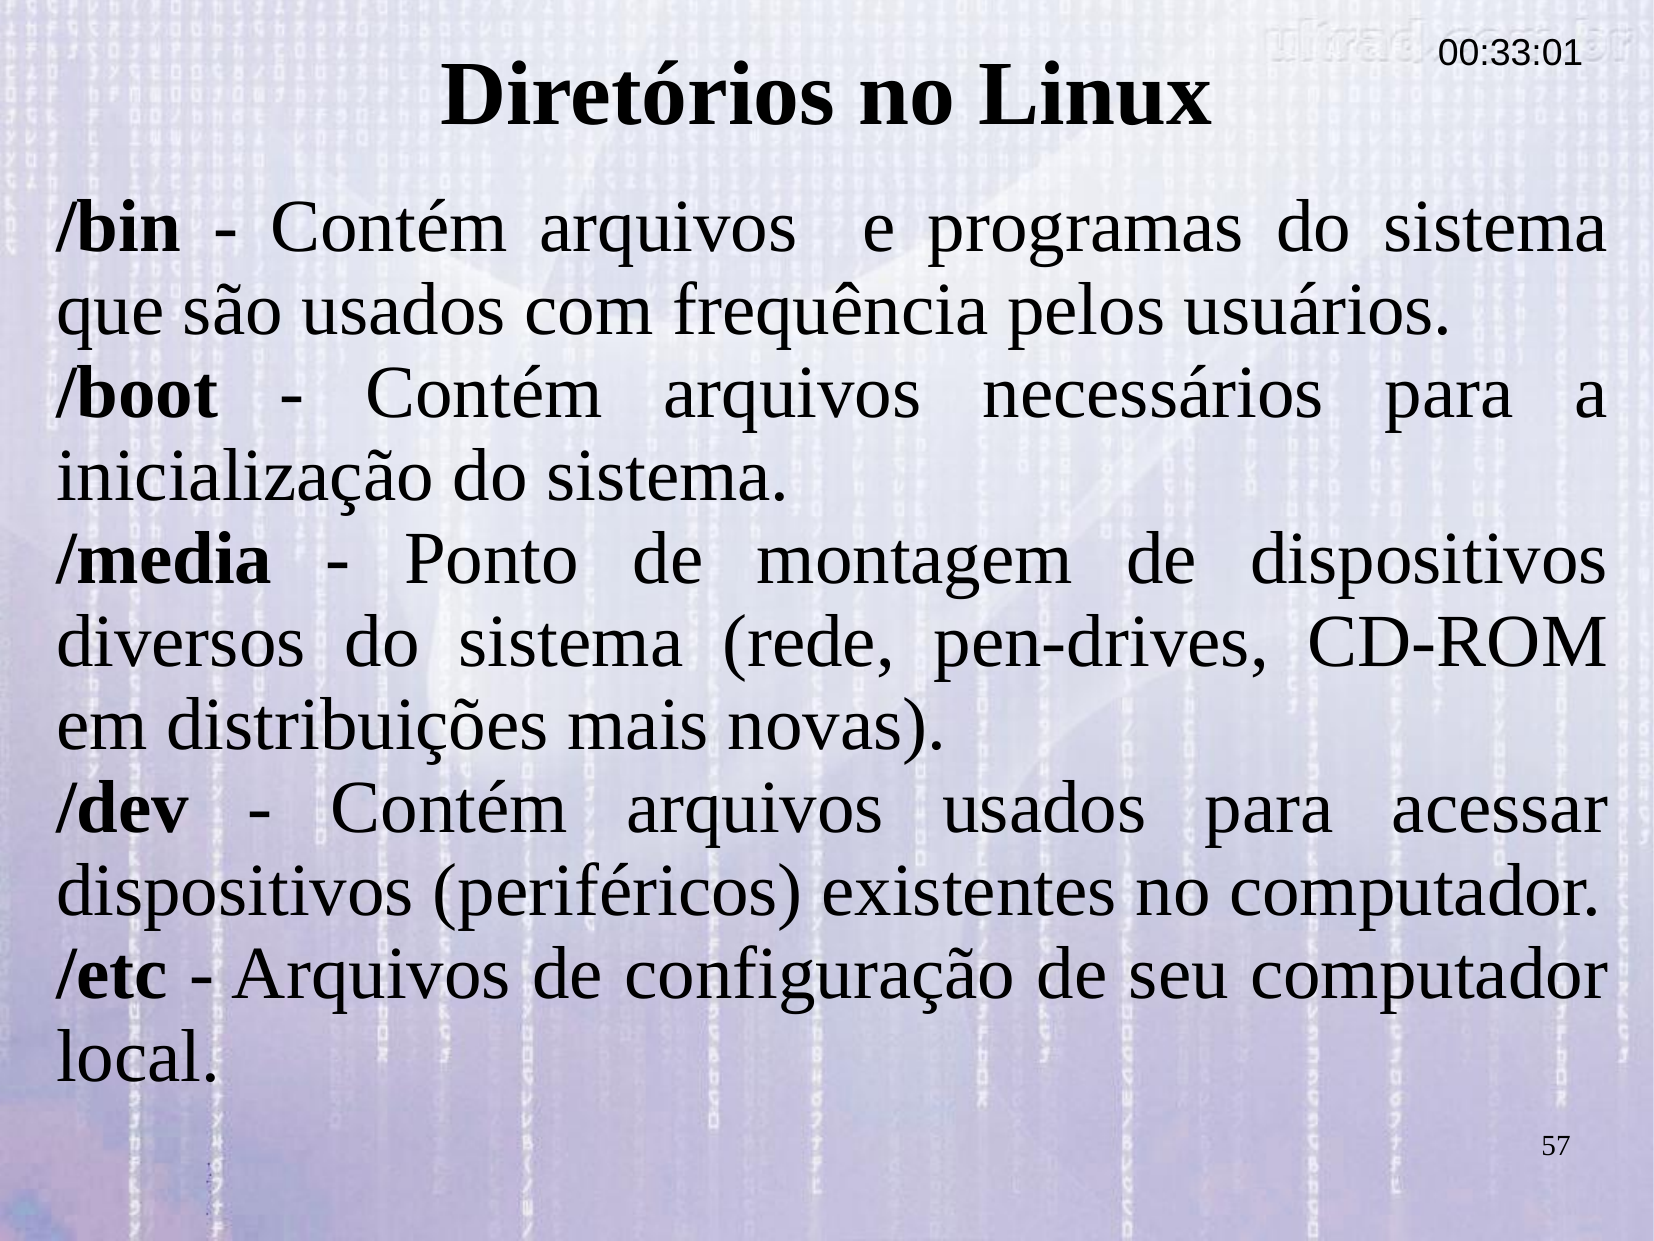

02:51:30
Diretórios no Linux
/bin - Contém arquivos e programas do sistema que são usados com frequência pelos usuários.
/boot - Contém arquivos necessários para a inicialização do sistema.
/media - Ponto de montagem de dispositivos diversos do sistema (rede, pen-drives, CD-ROM em distribuições mais novas).
/dev - Contém arquivos usados para acessar dispositivos (periféricos) existentes no computador.
/etc - Arquivos de configuração de seu computador local.
57